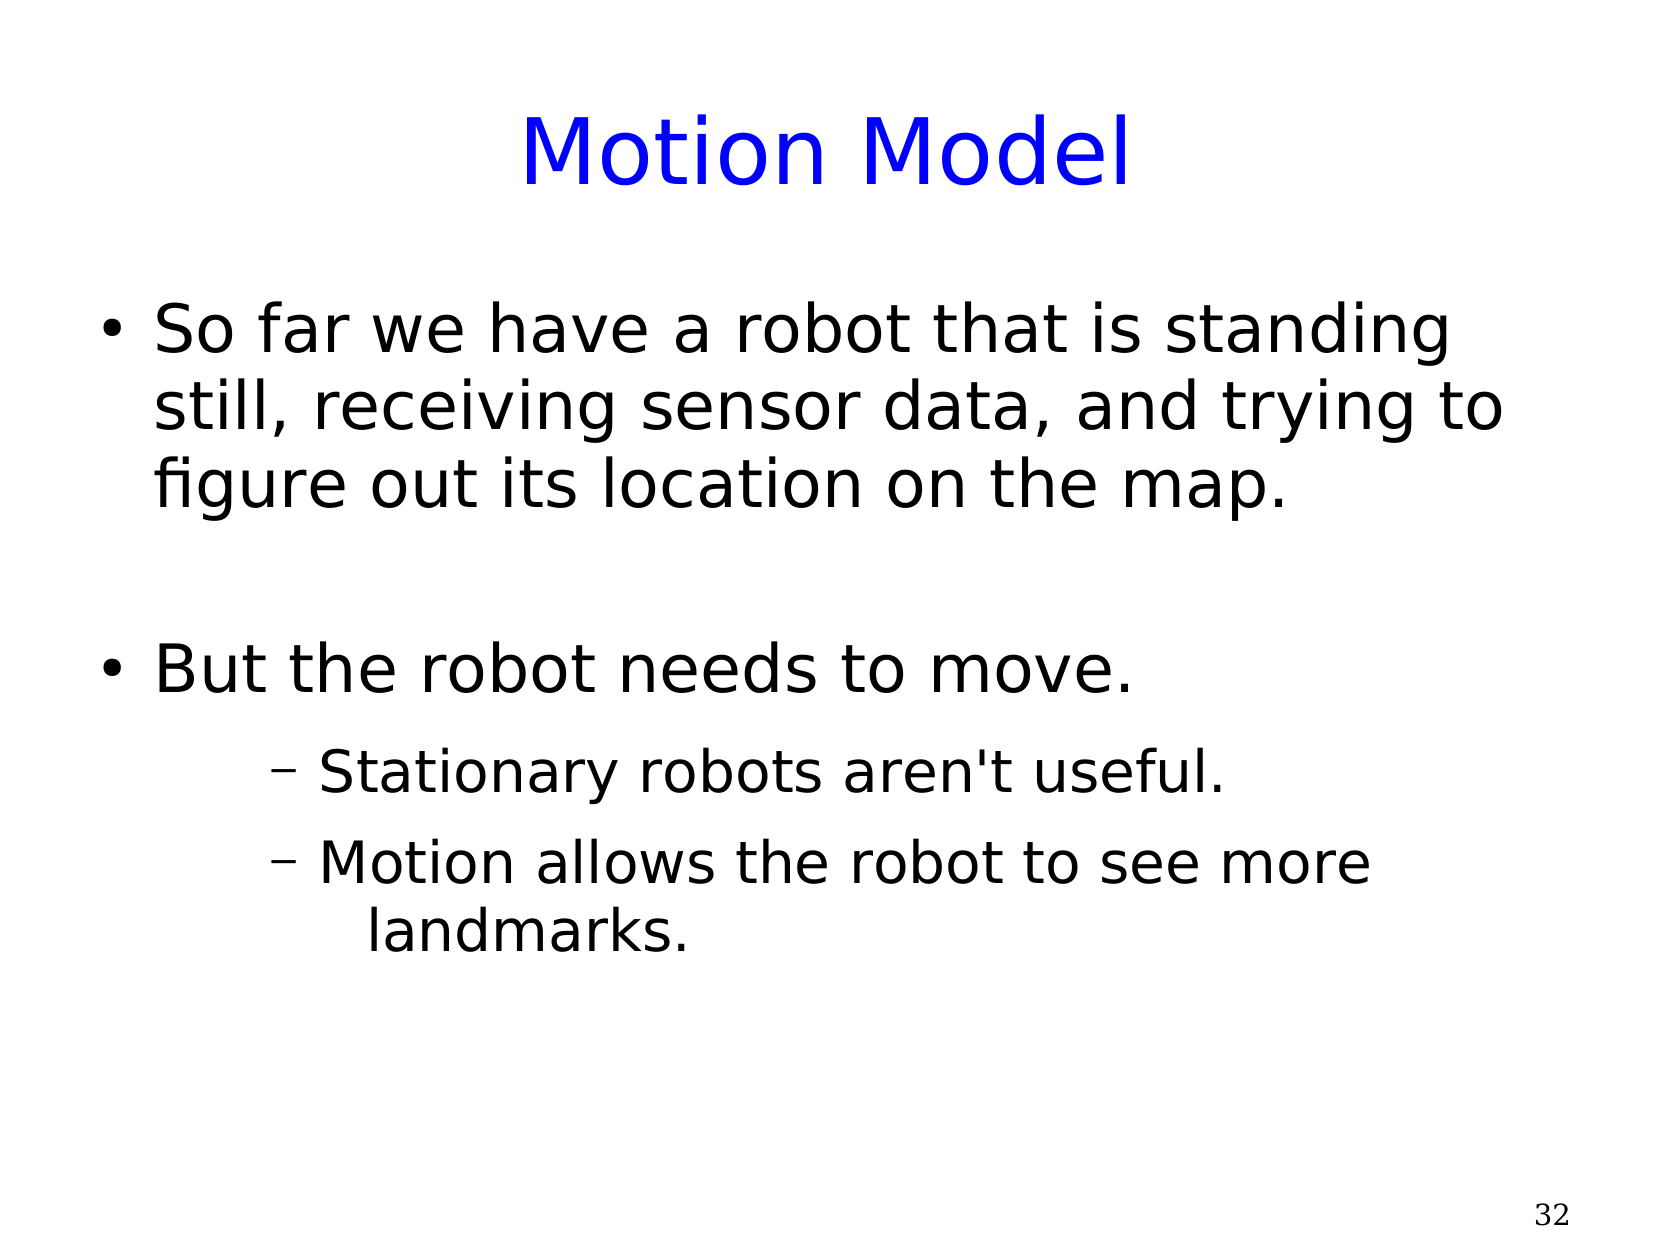

# Motion Model
So far we have a robot that is standing still, receiving sensor data, and trying to figure out its location on the map.
But the robot needs to move.
Stationary robots aren't useful.
Motion allows the robot to see more landmarks.
32